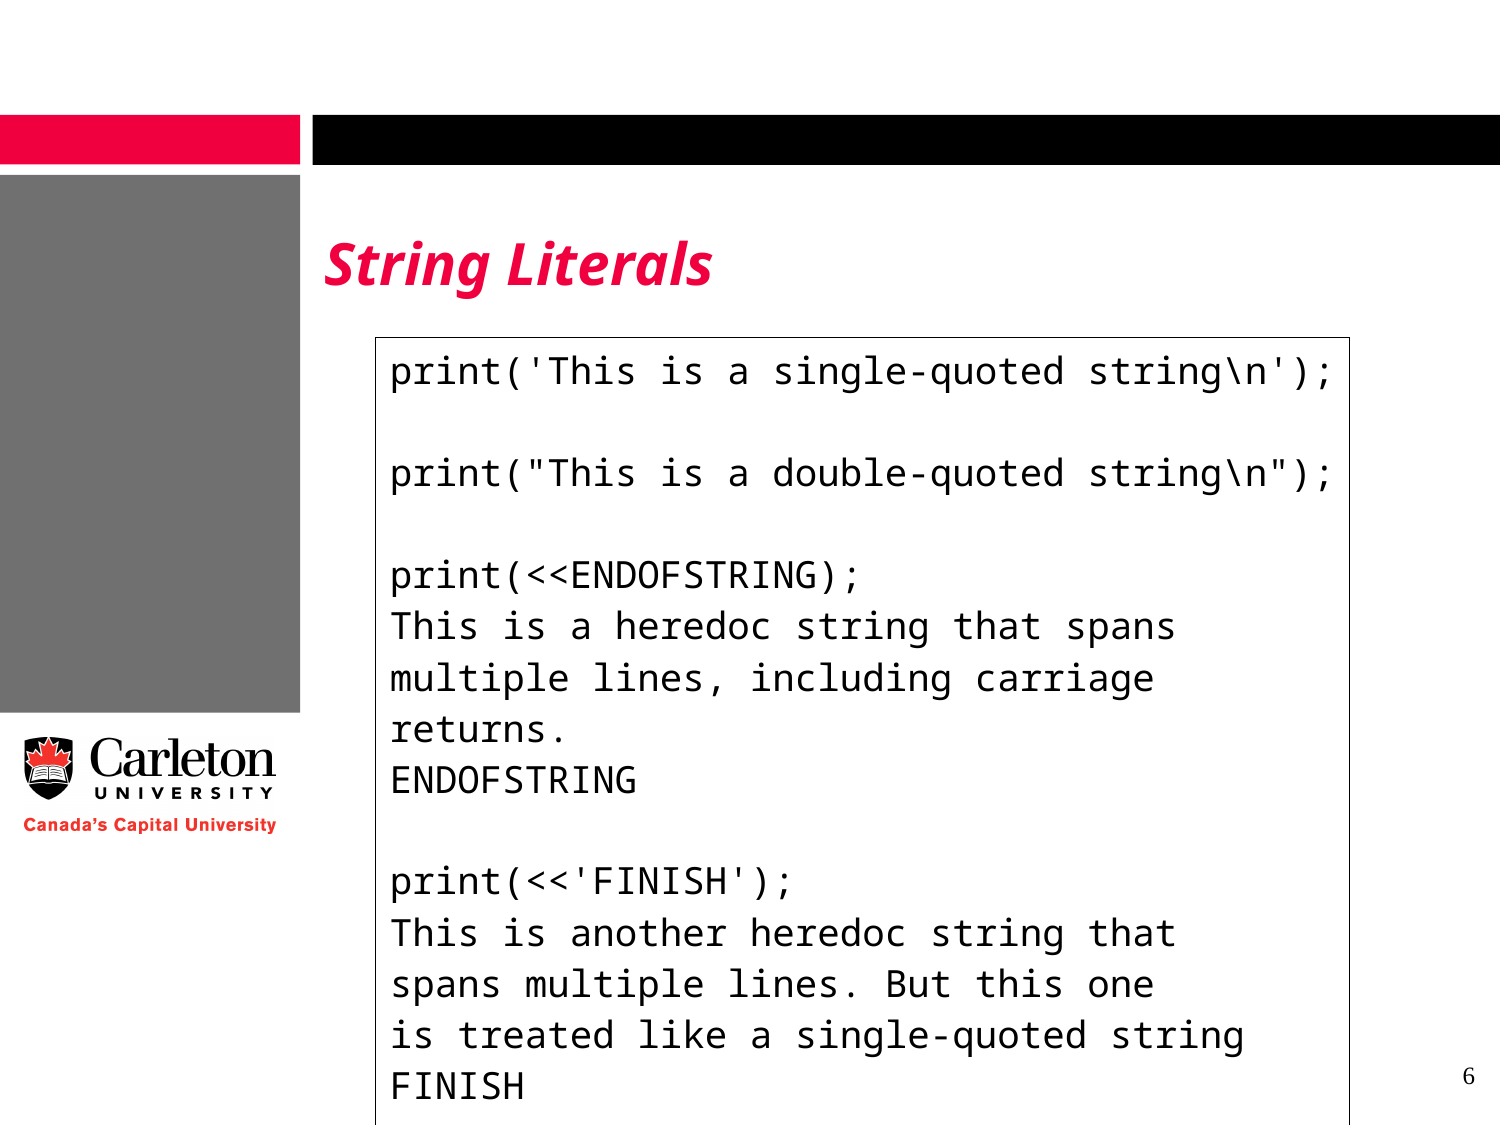

# String Literals
print('This is a single-quoted string\n');
print("This is a double-quoted string\n");
print(<<ENDOFSTRING);
This is a heredoc string that spans
multiple lines, including carriage
returns.
ENDOFSTRING
print(<<'FINISH');
This is another heredoc string that
spans multiple lines. But this one
is treated like a single-quoted string
FINISH
6